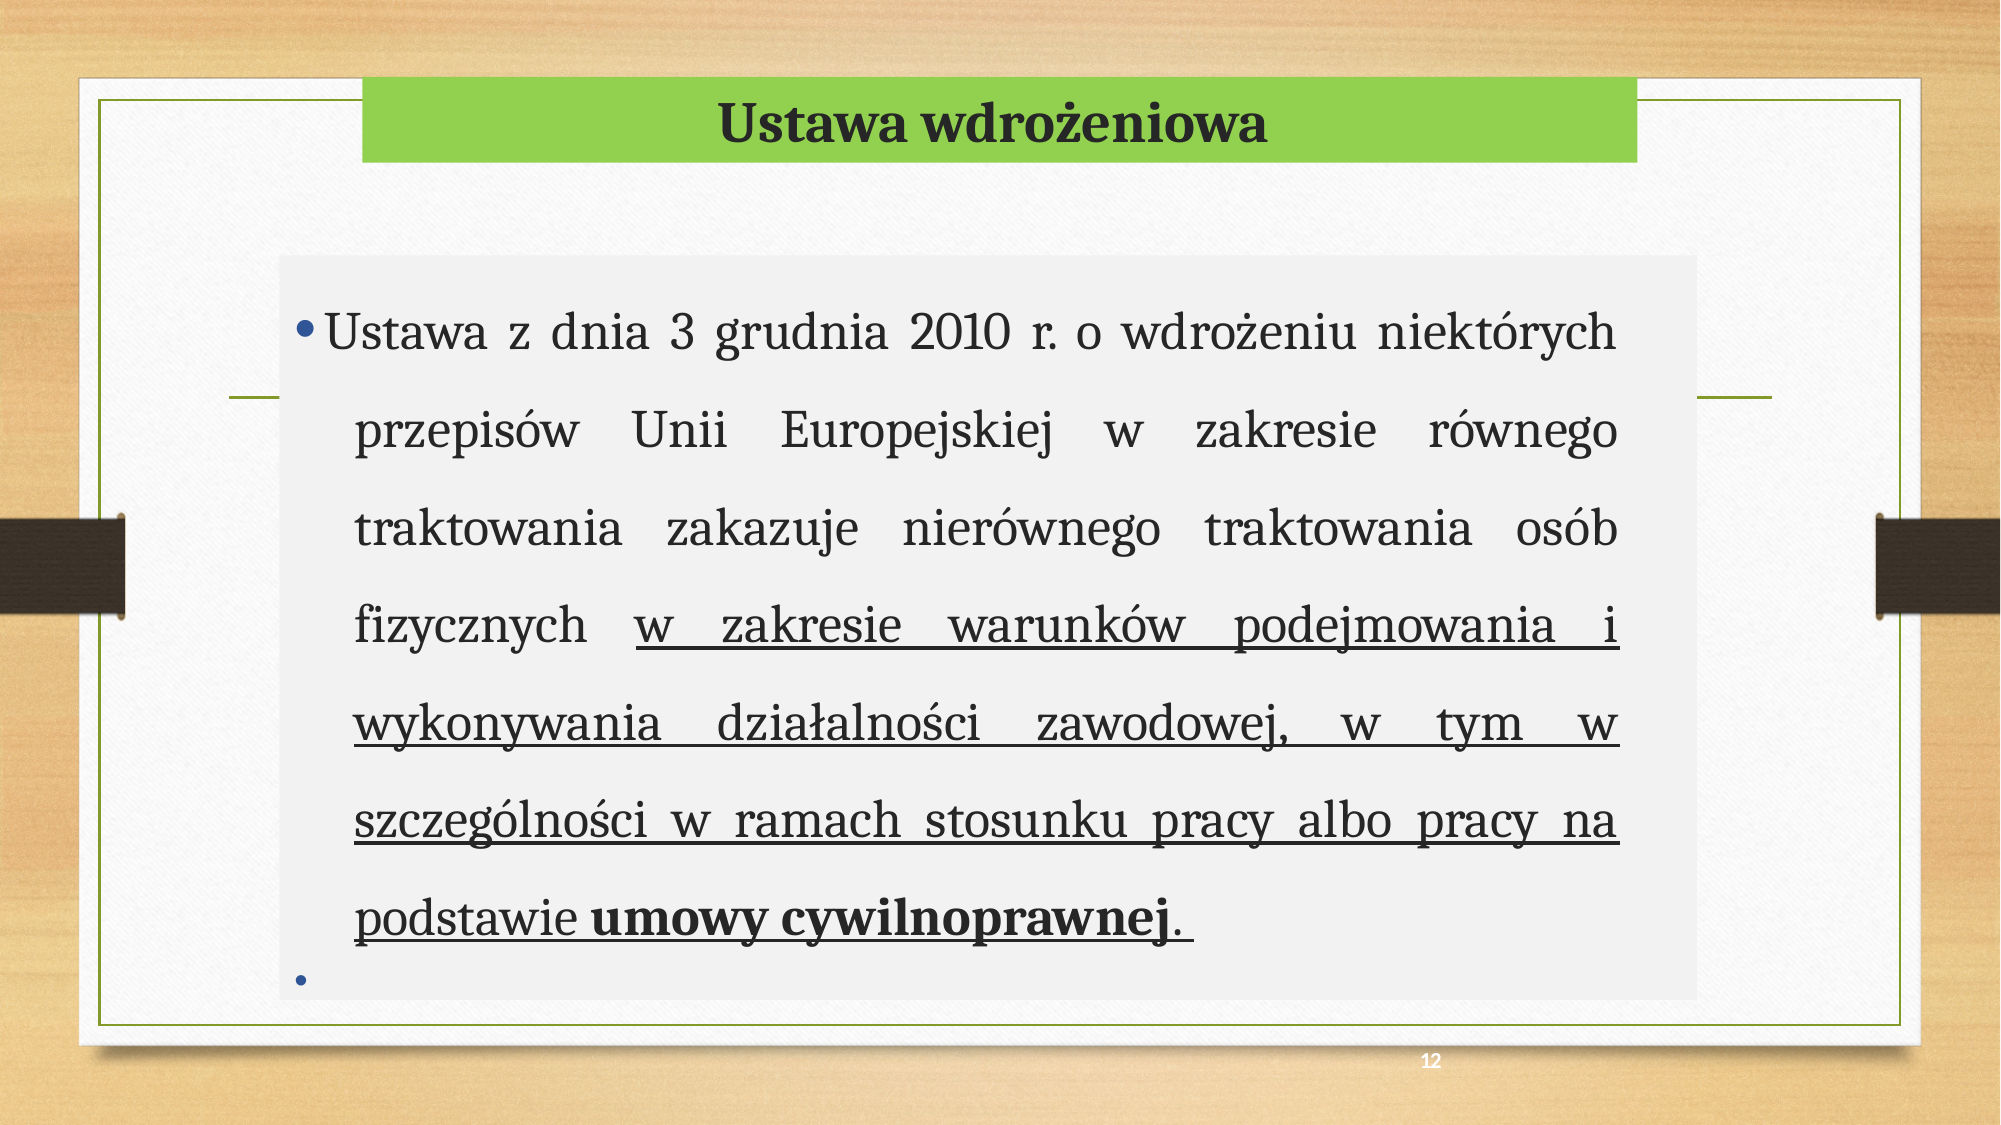

# Ustawa wdrożeniowa
Ustawa z dnia 3 grudnia 2010 r. o wdrożeniu niektórych przepisów Unii Europejskiej w zakresie równego traktowania zakazuje nierównego traktowania osób fizycznych w zakresie warunków podejmowania i wykonywania działalności zawodowej, w tym w szczególności w ramach stosunku pracy albo pracy na podstawie umowy cywilnoprawnej.